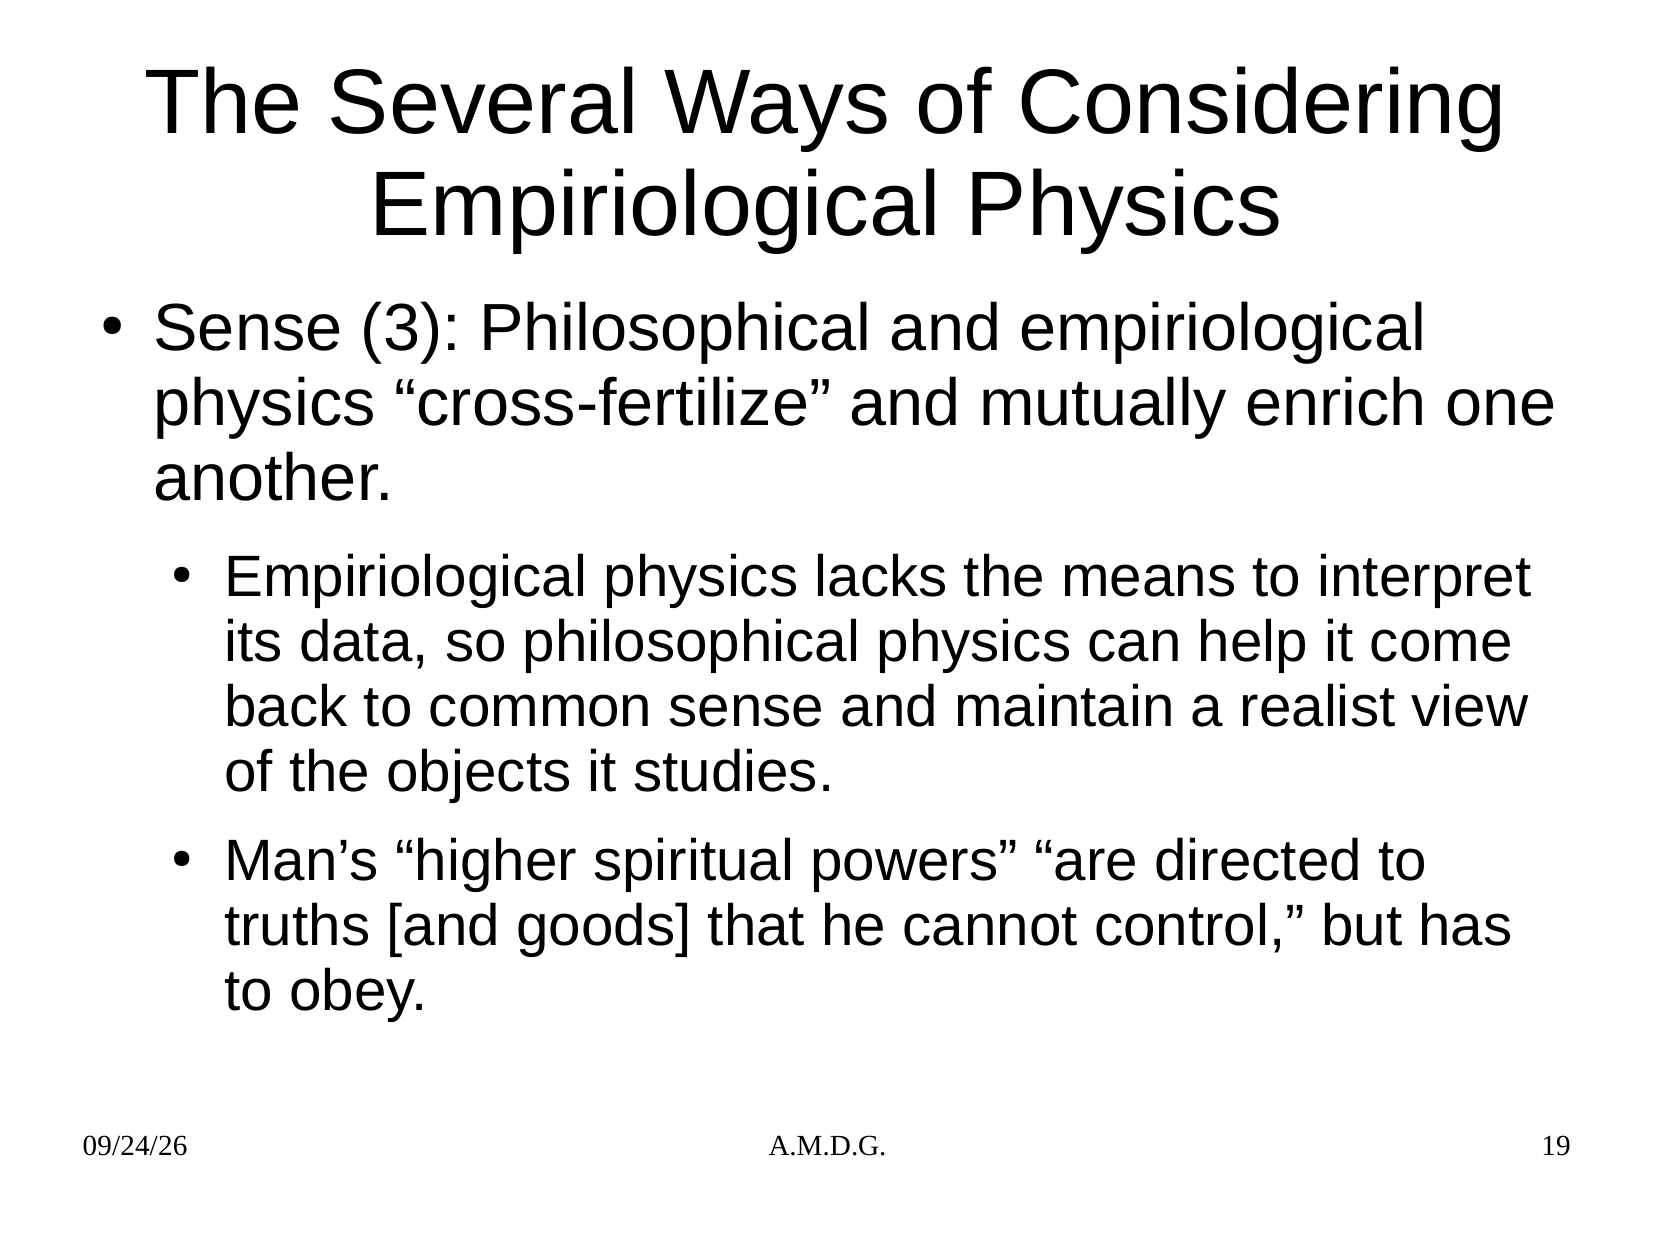

# The Several Ways of Considering Empiriological Physics
Sense (3): Philosophical and empiriological physics “cross-fertilize” and mutually enrich one another.
Empiriological physics lacks the means to interpret its data, so philosophical physics can help it come back to common sense and maintain a realist view of the objects it studies.
Man’s “higher spiritual powers” “are directed to truths [and goods] that he cannot control,” but has to obey.
`
A.M.D.G.
19